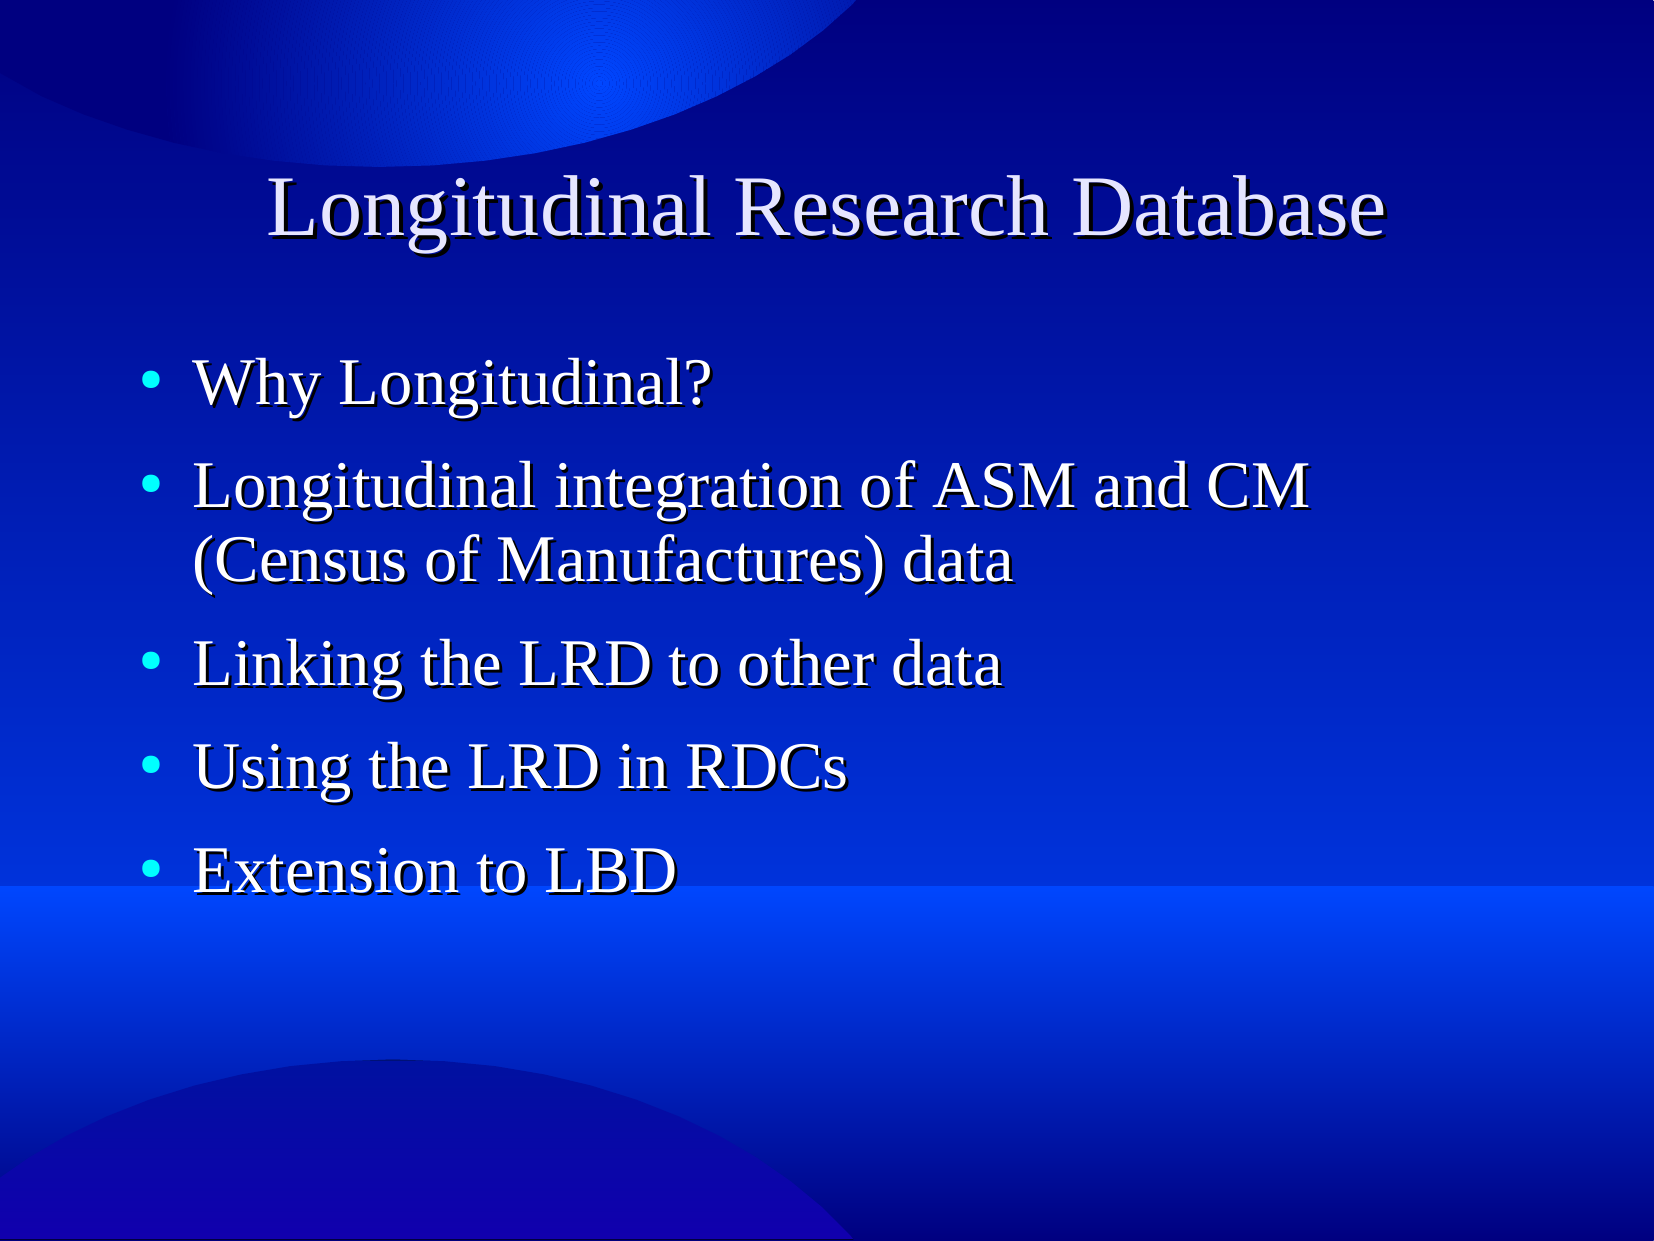

# Longitudinal Research Database
Why Longitudinal?
Longitudinal integration of ASM and CM (Census of Manufactures) data
Linking the LRD to other data
Using the LRD in RDCs
Extension to LBD